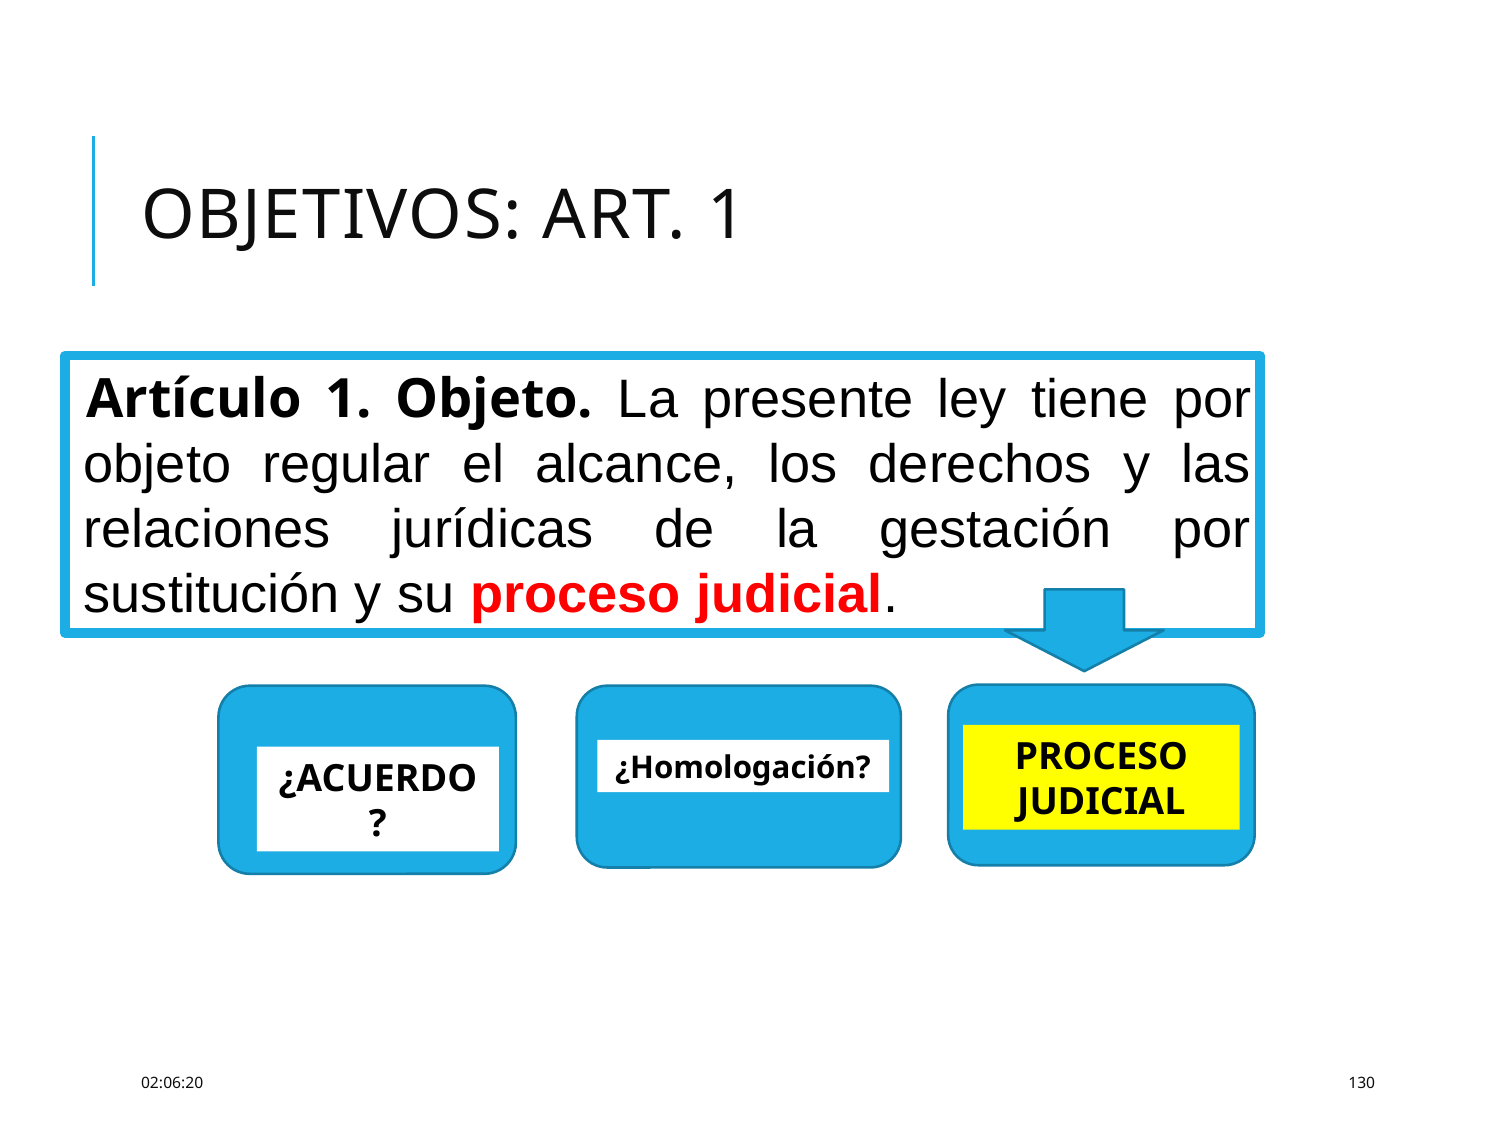

# Objetivos: art. 1
Artículo 1. Objeto. La presente ley tiene por objeto regular el alcance, los derechos y las relaciones jurídicas de la gestación por sustitución y su proceso judicial.
PROCESO JUDICIAL
¿Homologación?
¿ACUERDO?
02:48:06